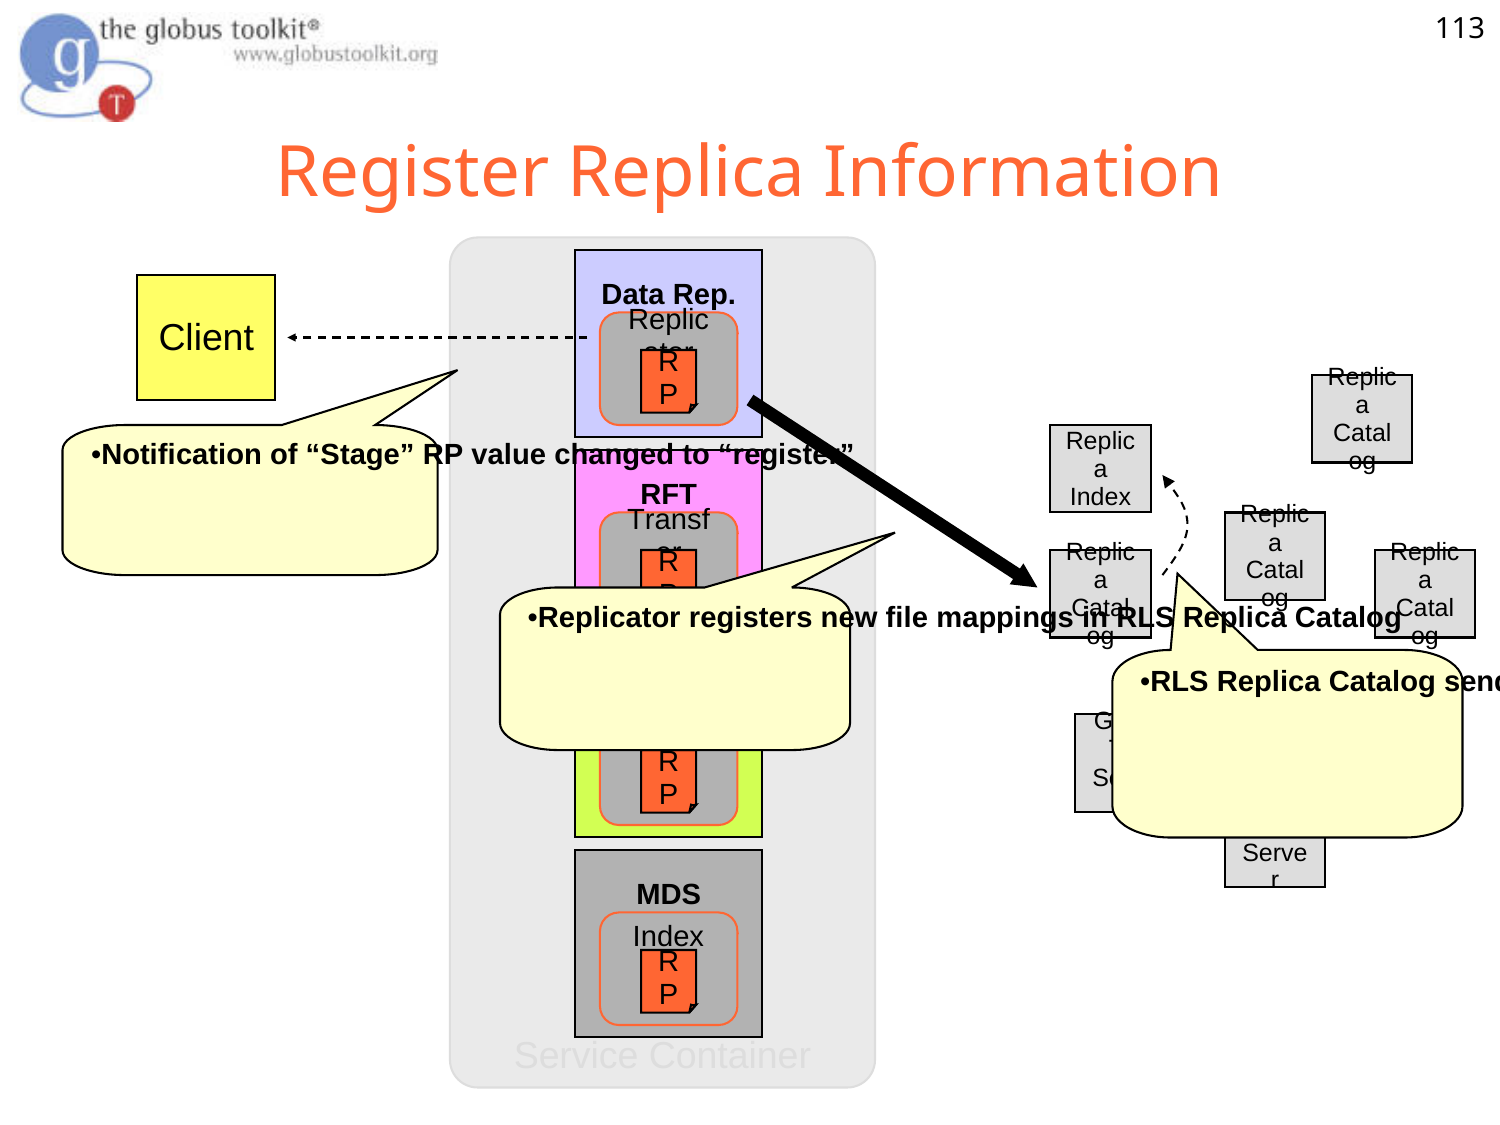

113
# Register Replica Information
Service Container
Data Rep.
Client
Replicator
RP
Replica
Catalog
Notification of “Stage” RP value changed to “register”
Replica
Index
RFT
Transfer
RP
Replica
Catalog
Replica
Catalog
Replica
Catalog
Replicator registers new file mappings in RLS Replica Catalog
Delegation
RLS Replica Catalog sends update of new replica mappings to the Replica Index
Credential
RP
GridFTP
Server
GridFTP
Server
MDS
Index
RP